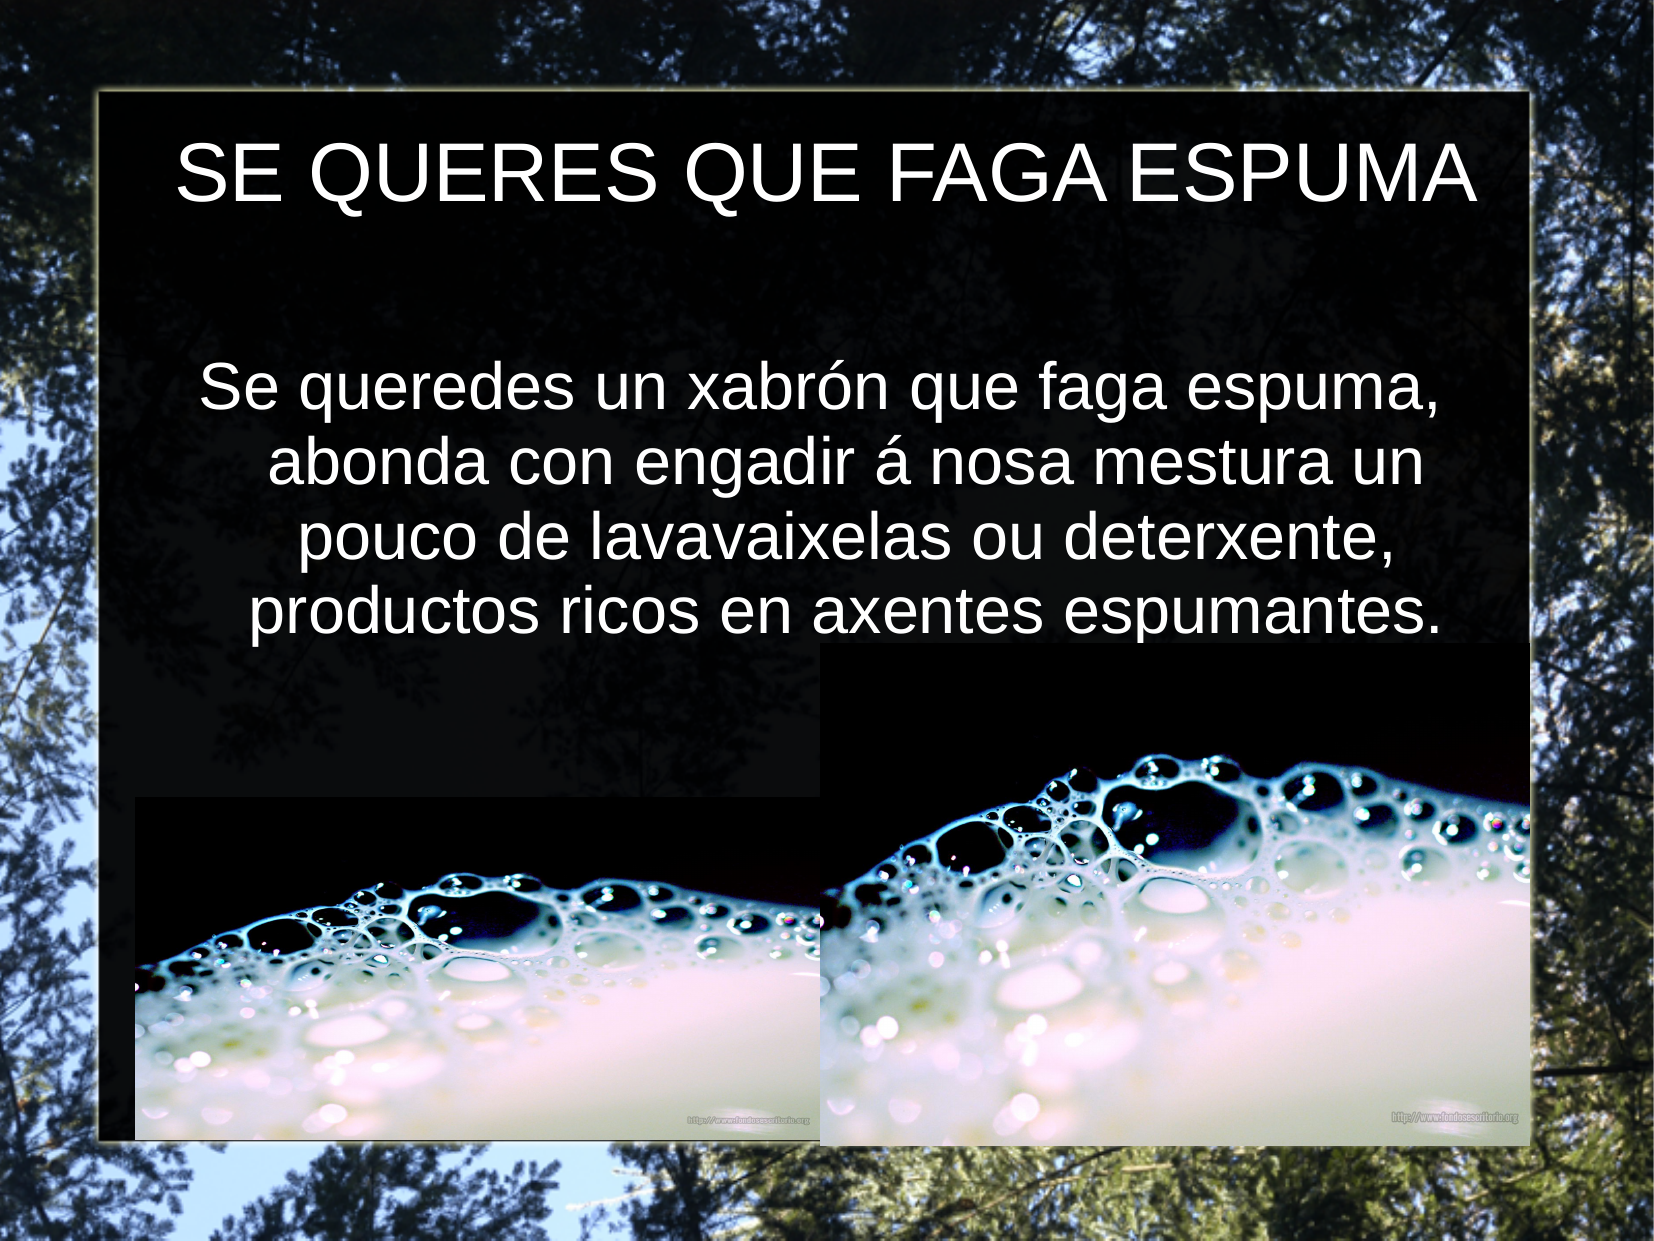

# SE QUERES QUE FAGA ESPUMA
Se queredes un xabrón que faga espuma, abonda con engadir á nosa mestura un pouco de lavavaixelas ou deterxente, productos ricos en axentes espumantes.